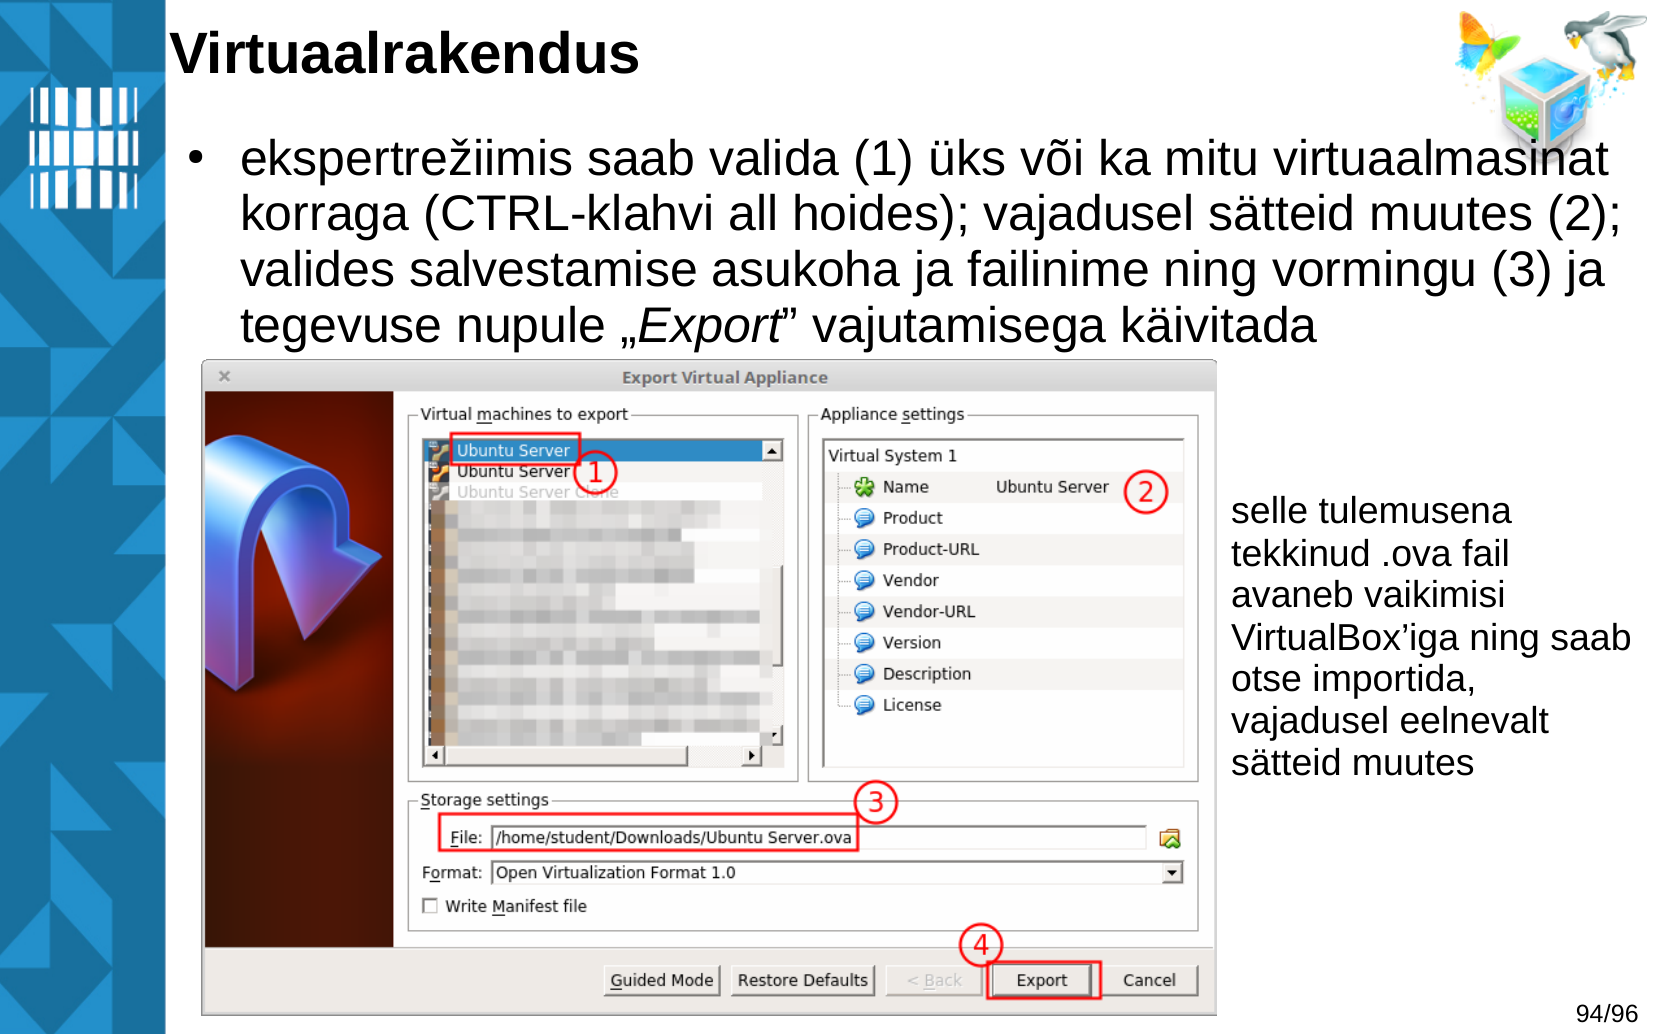

# Virtuaalrakendus
ekspertrežiimis saab valida (1) üks või ka mitu virtuaalmasinat korraga (CTRL-klahvi all hoides); vajadusel sätteid muutes (2); valides salvestamise asukoha ja failinime ning vormingu (3) ja tegevuse nupule „Export” vajutamisega käivitada
selle tulemusena tekkinud .ova fail avaneb vaikimisi VirtualBox’iga ning saab otse importida, vajadusel eelnevalt sätteid muutes